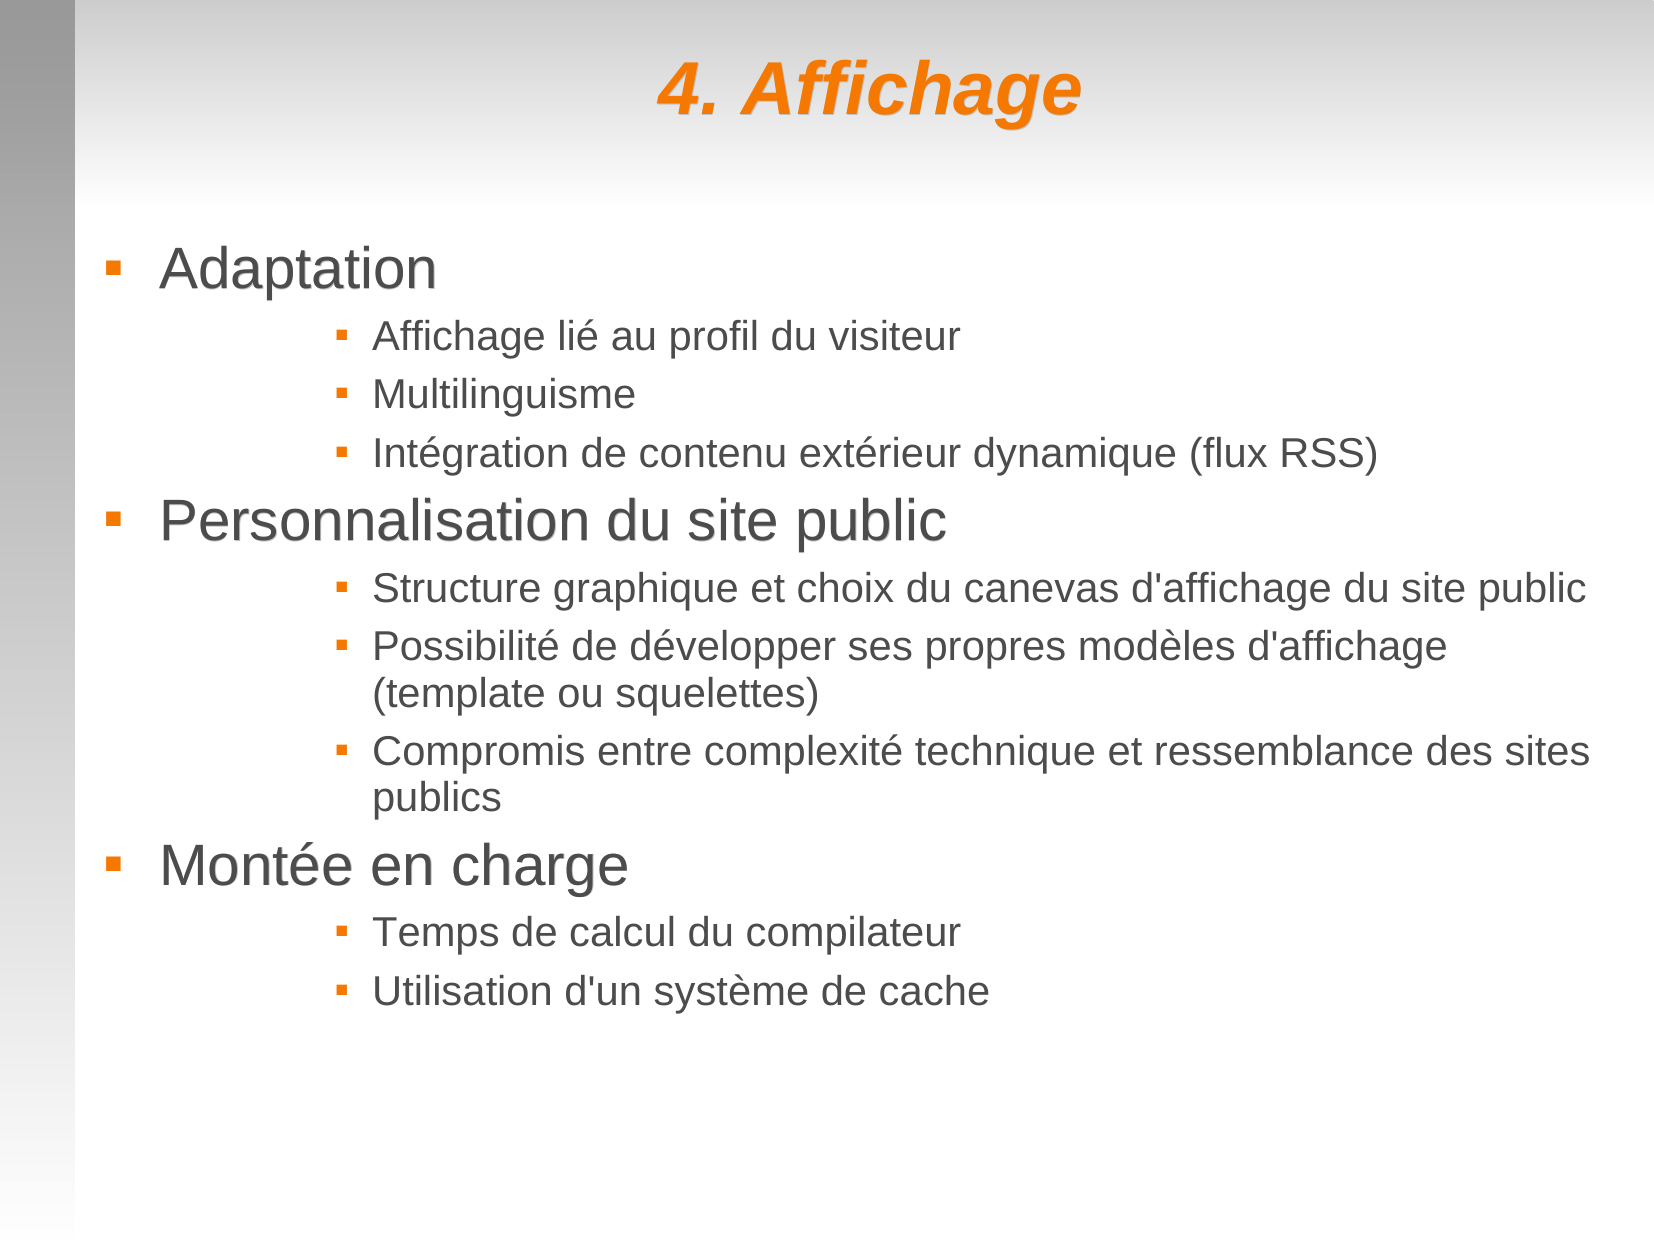

# 4. Affichage
Adaptation
Affichage lié au profil du visiteur
Multilinguisme
Intégration de contenu extérieur dynamique (flux RSS)
Personnalisation du site public
Structure graphique et choix du canevas d'affichage du site public
Possibilité de développer ses propres modèles d'affichage (template ou squelettes)
Compromis entre complexité technique et ressemblance des sites publics
Montée en charge
Temps de calcul du compilateur
Utilisation d'un système de cache